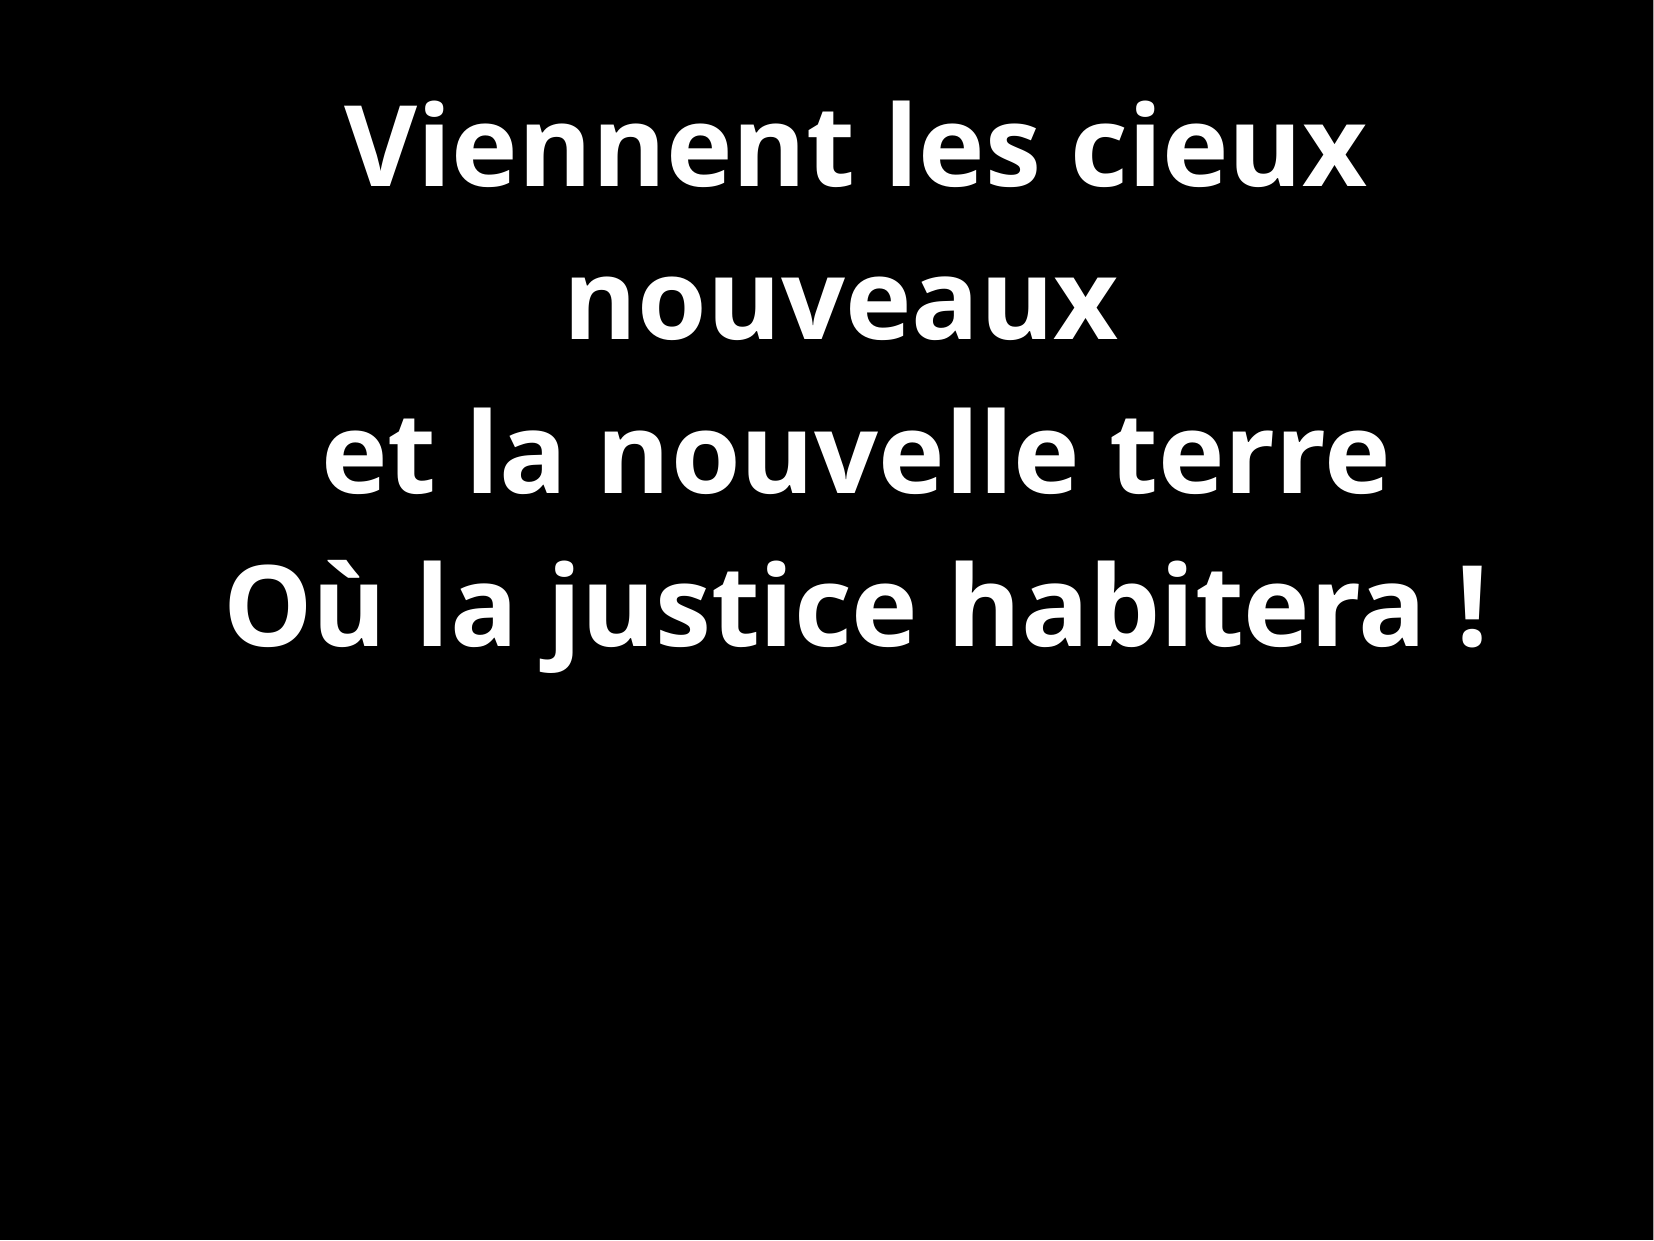

Viennent les cieux nouveaux
et la nouvelle terre
Où la justice habitera !